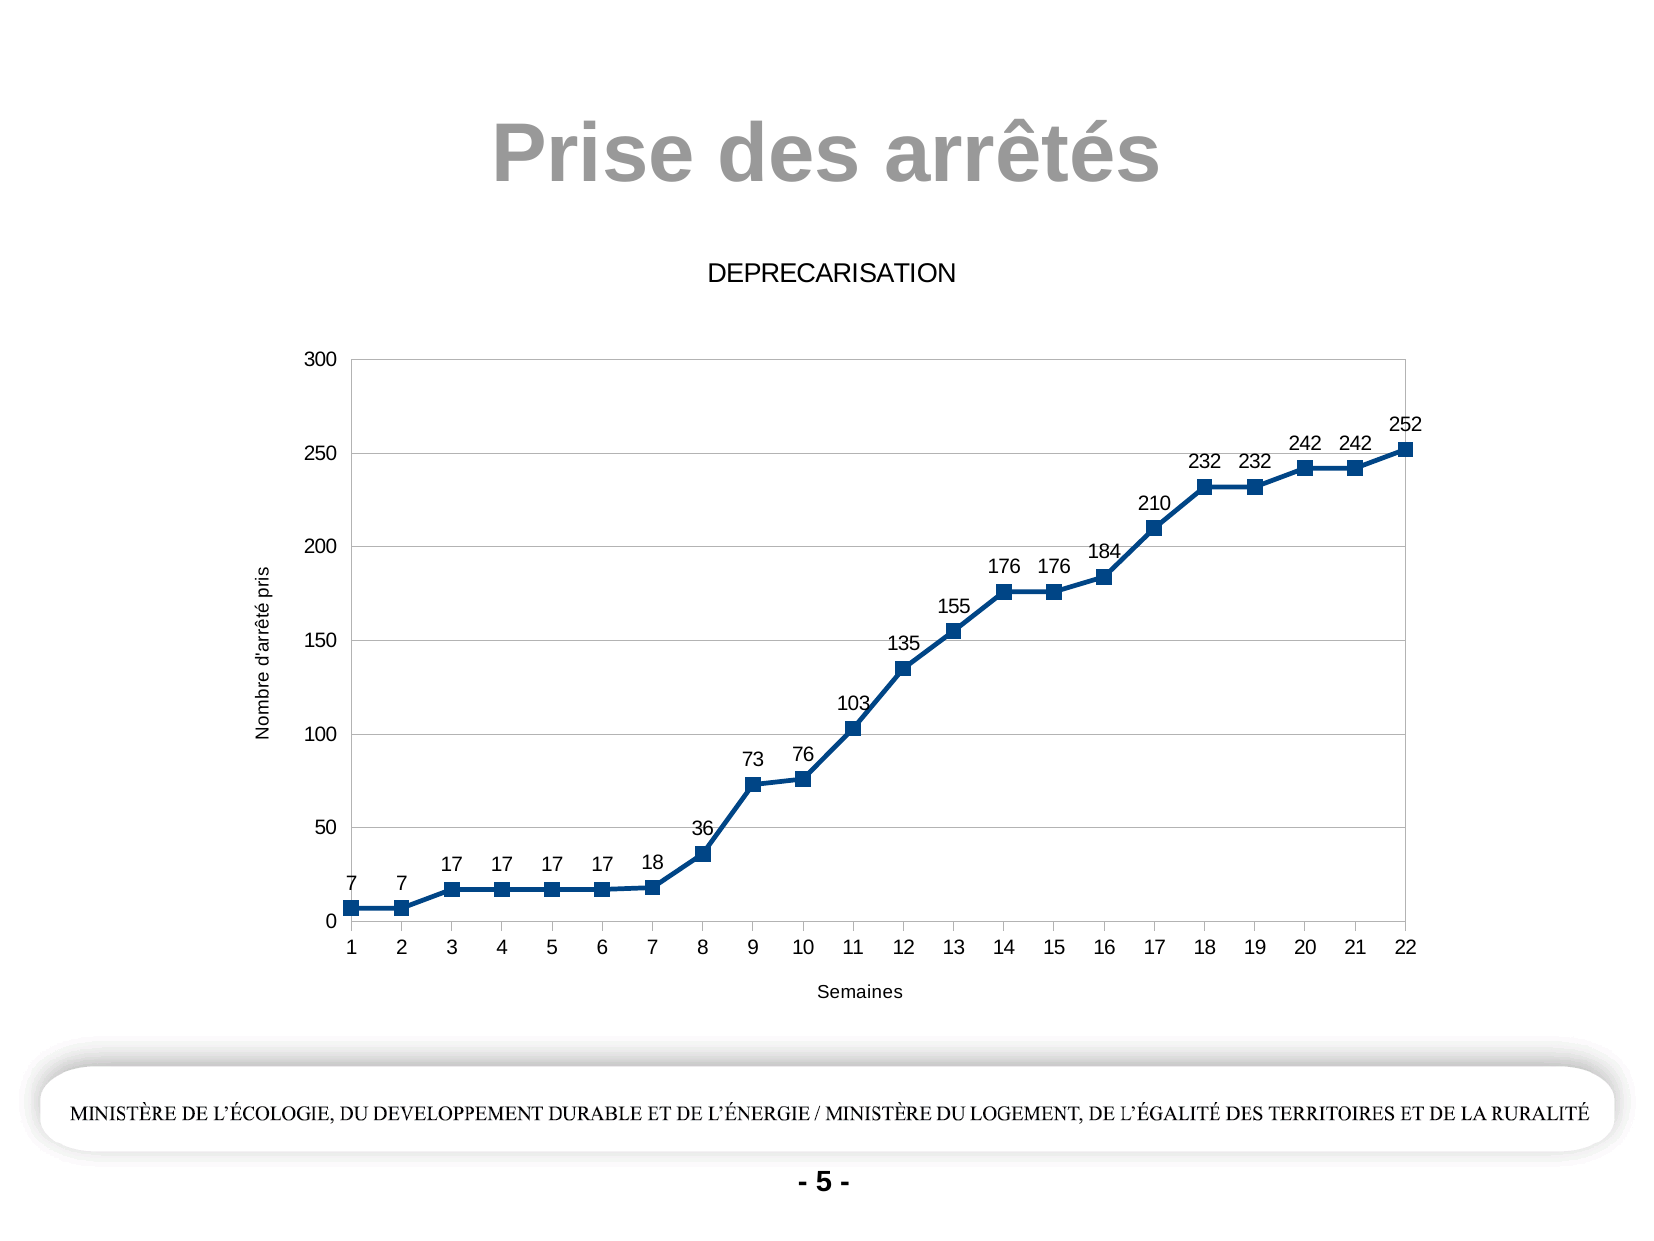

# Prise des arrêtés
### Chart: DEPRECARISATION
| Category | Ligne 3 |
|---|---|
| 1 | 7.0 |
| 2 | 7.0 |
| 3 | 17.0 |
| 4 | 17.0 |
| 5 | 17.0 |
| 6 | 17.0 |
| 7 | 18.0 |
| 8 | 36.0 |
| 9 | 73.0 |
| 10 | 76.0 |
| 11 | 103.0 |
| 12 | 135.0 |
| 13 | 155.0 |
| 14 | 176.0 |
| 15 | 176.0 |
| 16 | 184.0 |
| 17 | 210.0 |
| 18 | 232.0 |
| 19 | 232.0 |
| 20 | 242.0 |
| 21 | 242.0 |
| 22 | 252.0 |
En semaine calendaire 2015